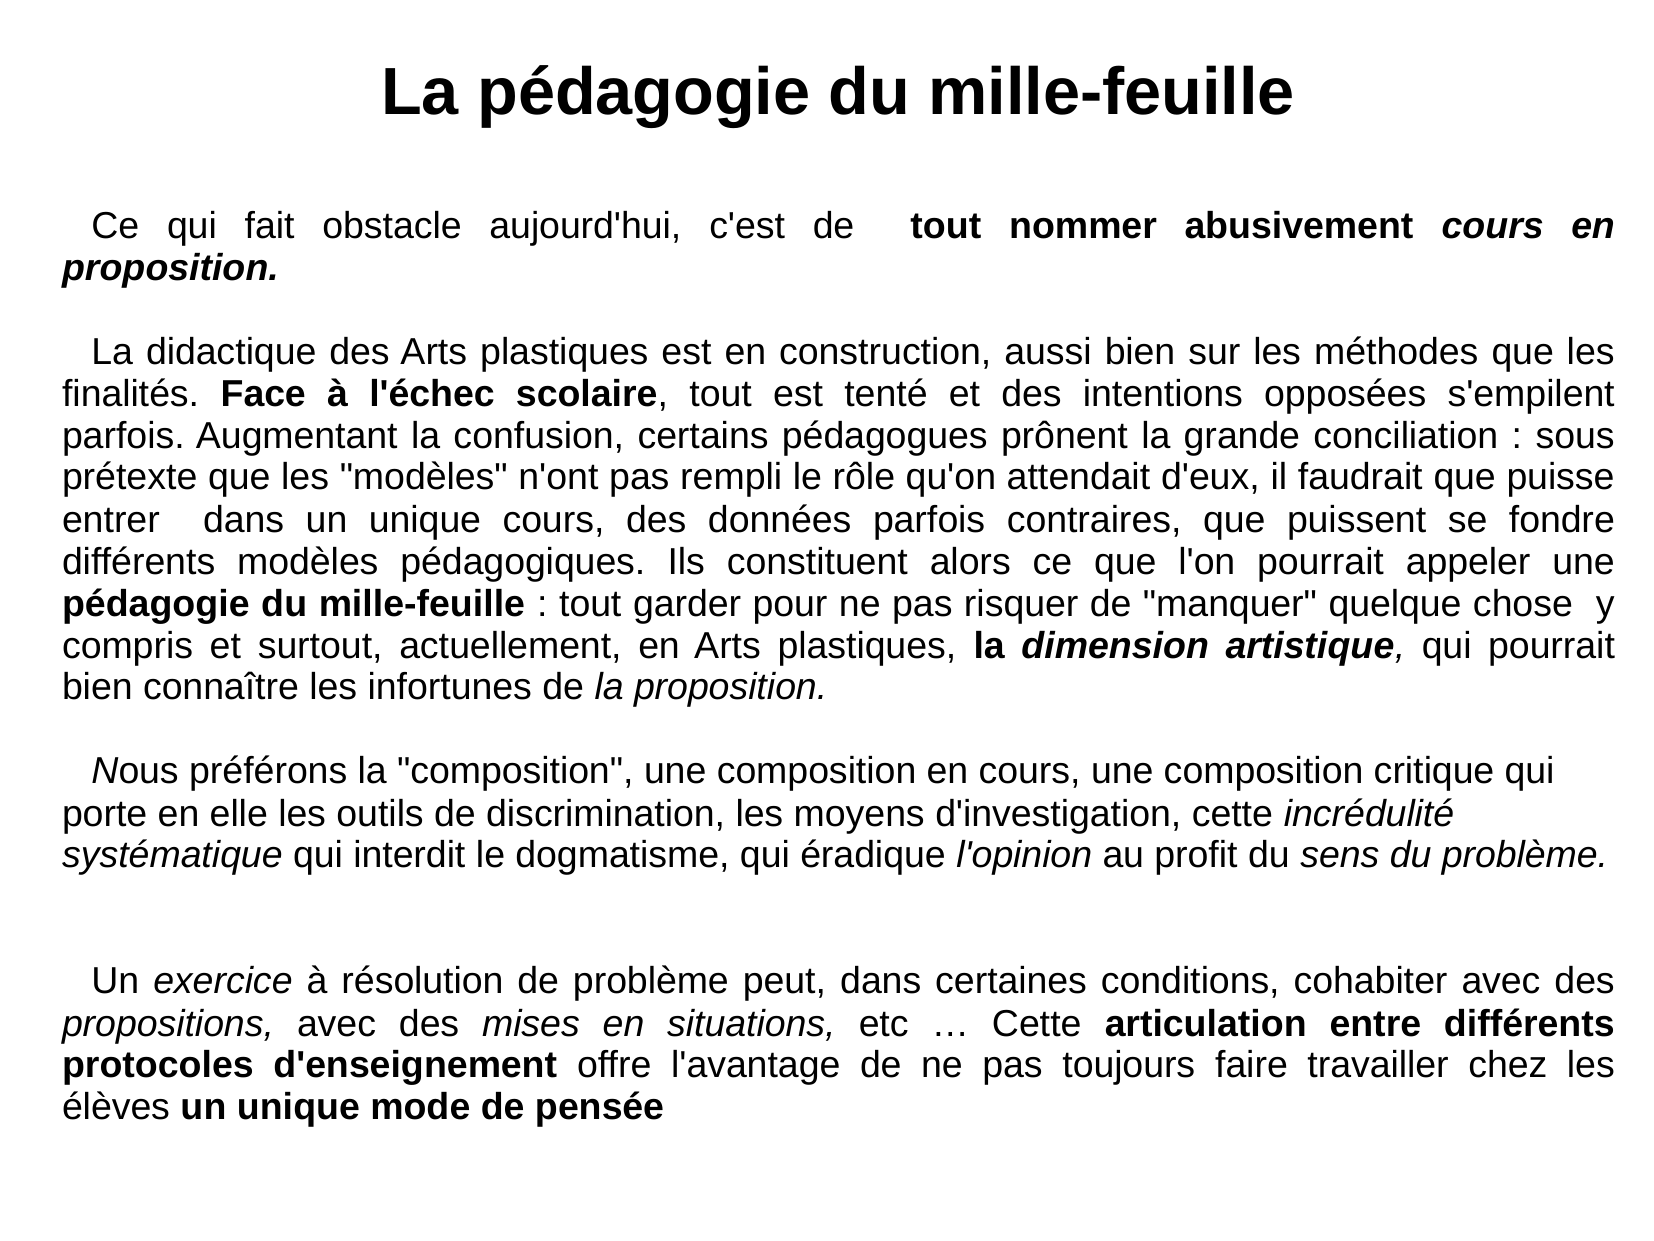

La pédagogie du mille-feuille
Ce qui fait obstacle aujourd'hui, c'est de tout nommer abusivement cours en proposition.
La didactique des Arts plastiques est en construction, aussi bien sur les méthodes que les finalités. Face à l'échec scolaire, tout est tenté et des intentions opposées s'empilent parfois. Augmentant la confusion, certains pédagogues prônent la grande conciliation : sous prétexte que les "modèles" n'ont pas rempli le rôle qu'on attendait d'eux, il faudrait que puisse entrer dans un unique cours, des données parfois contraires, que puissent se fondre différents modèles pédagogiques. Ils constituent alors ce que l'on pourrait appeler une pédagogie du mille-feuille : tout garder pour ne pas risquer de "manquer" quelque chose y compris et surtout, actuellement, en Arts plastiques, la dimension artistique, qui pourrait bien connaître les infortunes de la proposition.
Nous préférons la "composition", une composition en cours, une composition critique qui porte en elle les outils de discrimination, les moyens d'investigation, cette incrédulité systématique qui interdit le dogmatisme, qui éradique l'opinion au profit du sens du problème.
Un exercice à résolution de problème peut, dans certaines conditions, cohabiter avec des propositions, avec des mises en situations, etc … Cette articulation entre différents protocoles d'enseignement offre l'avantage de ne pas toujours faire travailler chez les élèves un unique mode de pensée